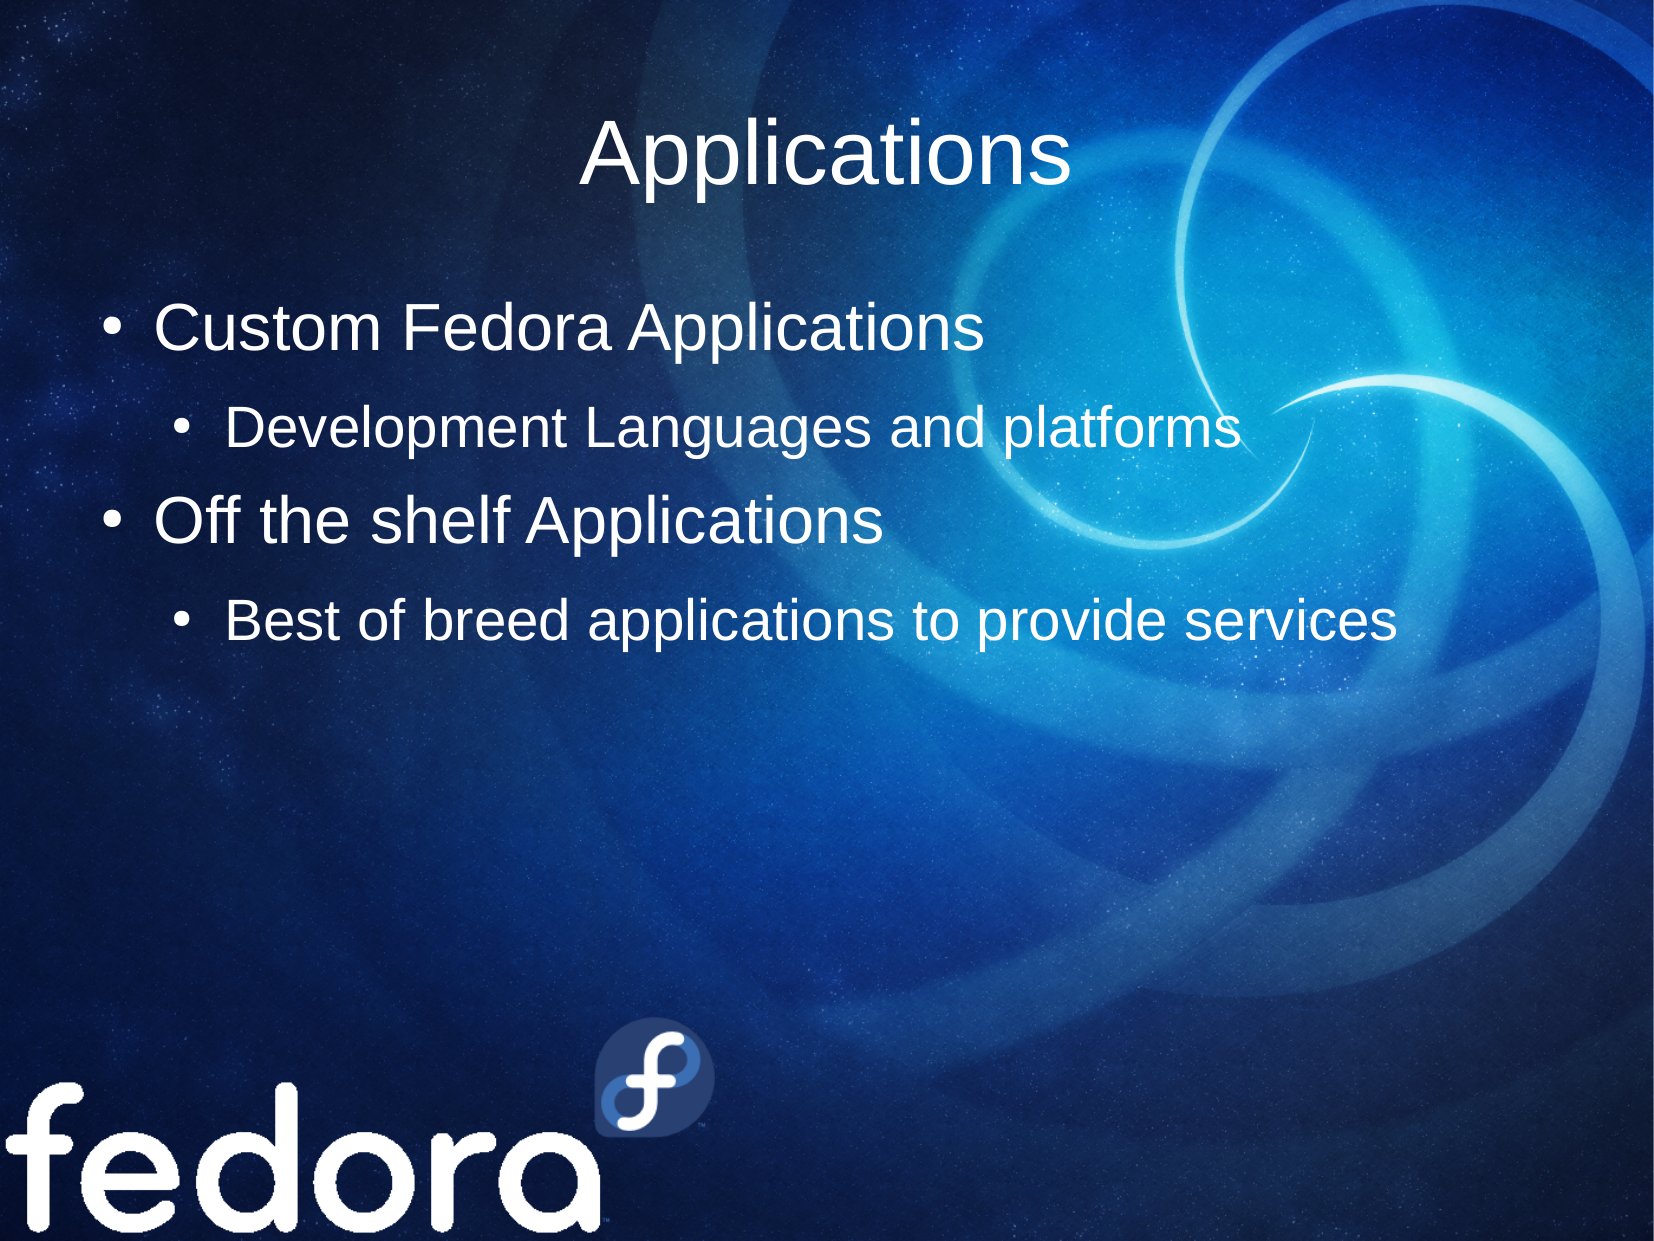

# Applications
Custom Fedora Applications
Development Languages and platforms
Off the shelf Applications
Best of breed applications to provide services